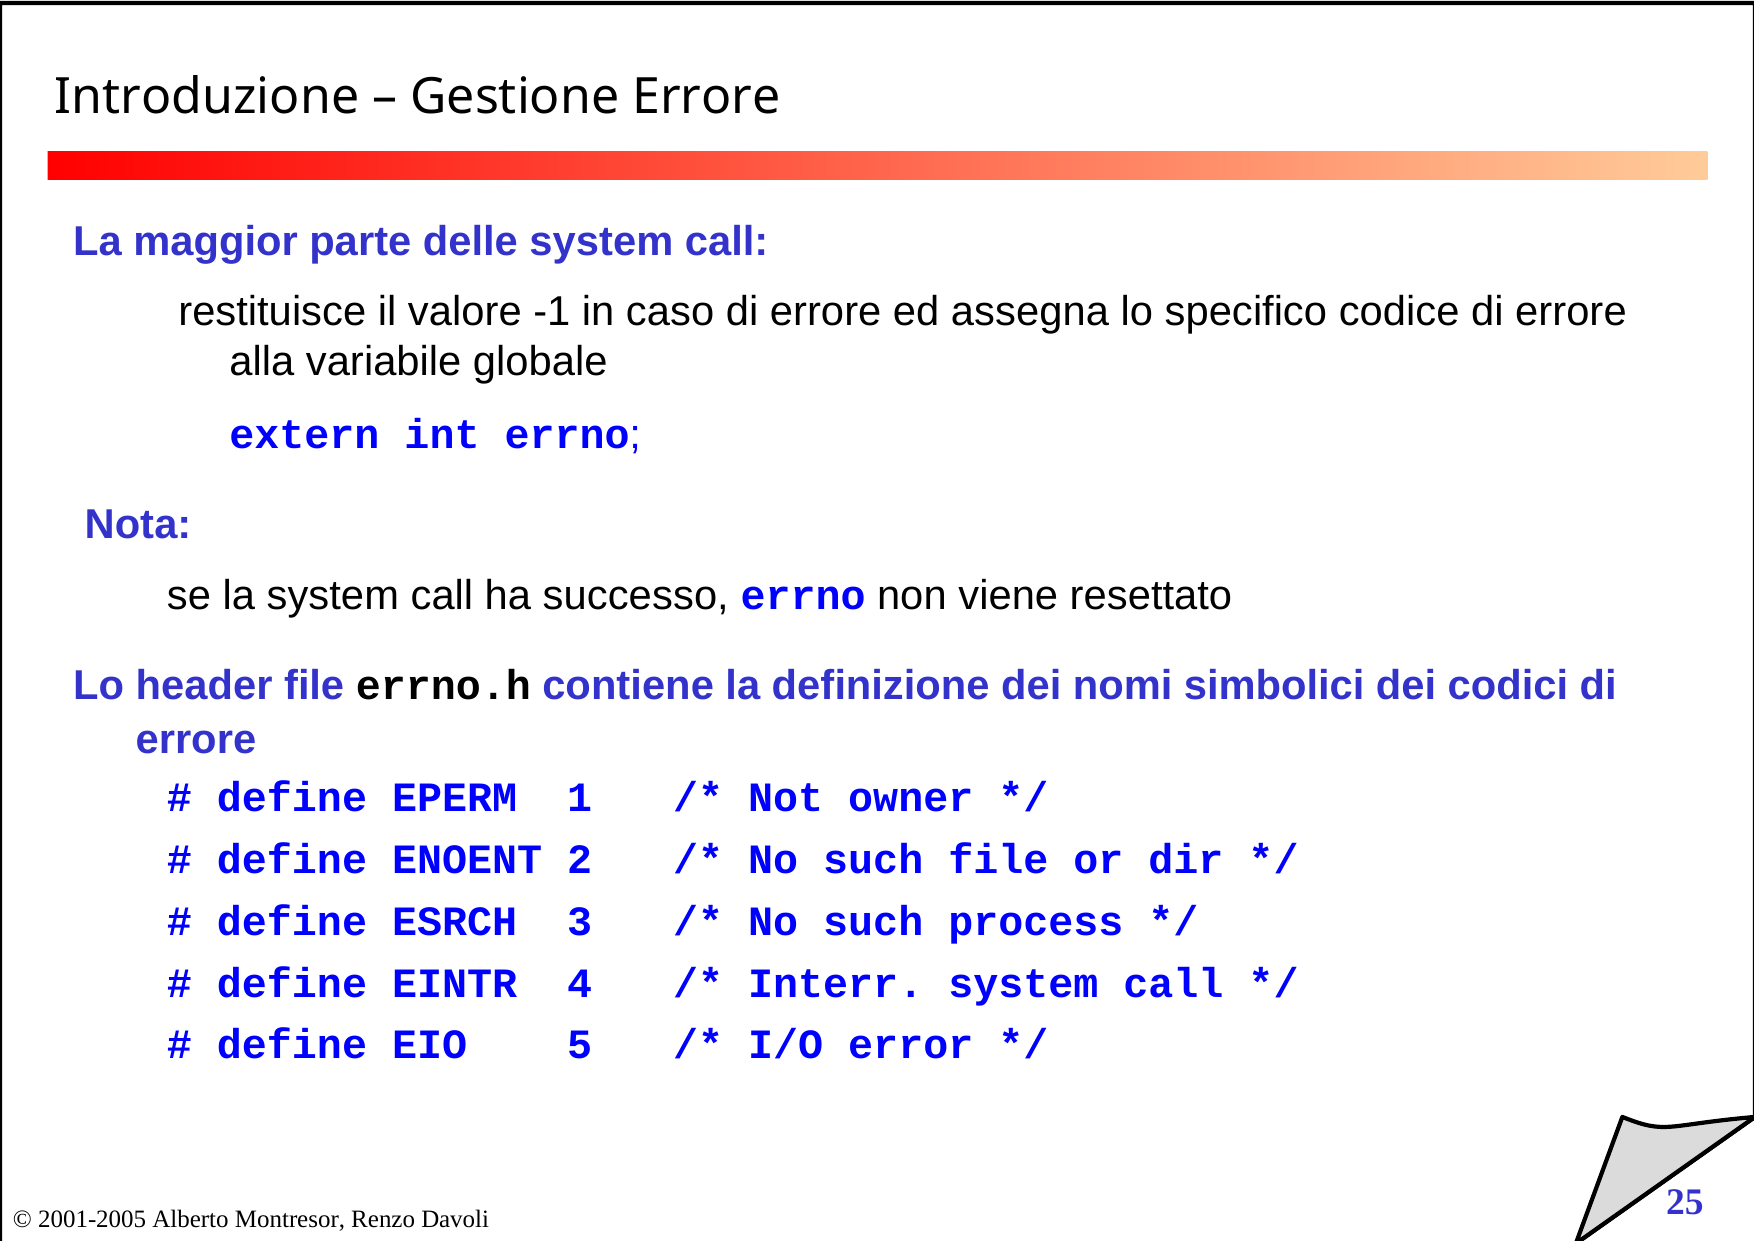

# Introduzione – Gestione Errore
La maggior parte delle system call:
 restituisce il valore -1 in caso di errore ed assegna lo specifico codice di errore alla variabile globale
	extern int errno;
 Nota:
se la system call ha successo, errno non viene resettato
Lo header file errno.h contiene la definizione dei nomi simbolici dei codici di errore
# define EPERM 1	/* Not owner */
# define ENOENT 2	/* No such file or dir */
# define ESRCH 3	/* No such process */
# define EINTR 4	/* Interr. system call */
# define EIO 5	/* I/O error */